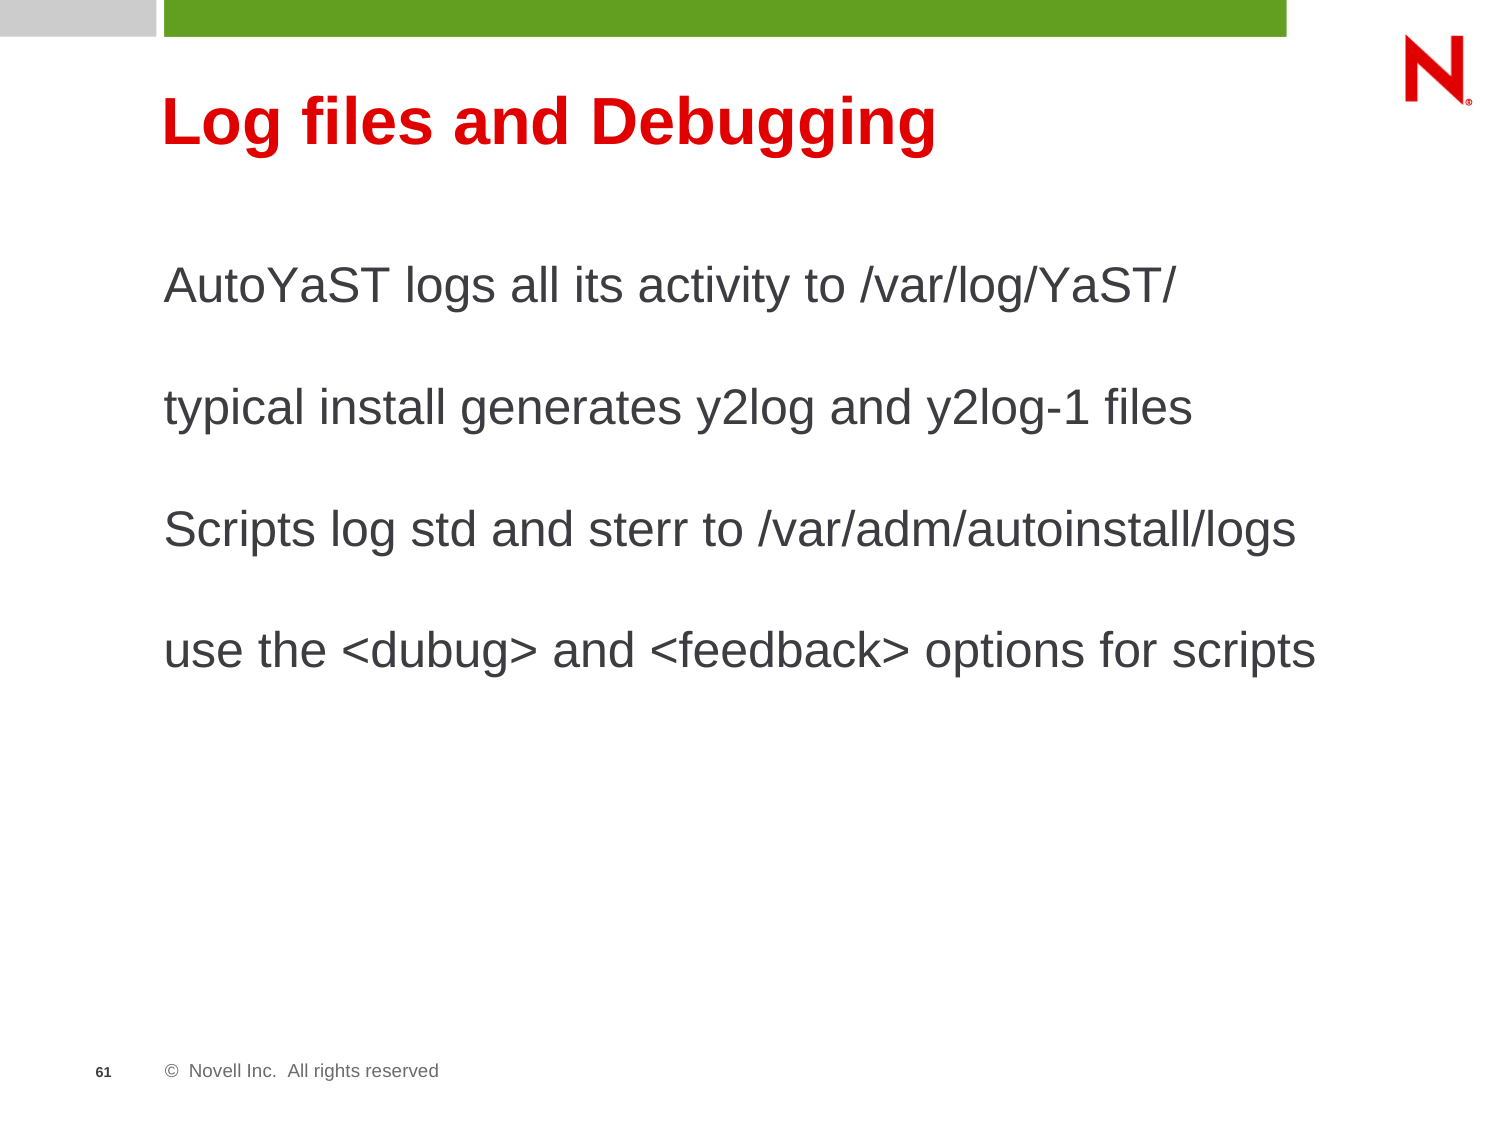

# Log files and Debugging
AutoYaST logs all its activity to /var/log/YaST/
typical install generates y2log and y2log-1 files
Scripts log std and sterr to /var/adm/autoinstall/logs
use the <dubug> and <feedback> options for scripts